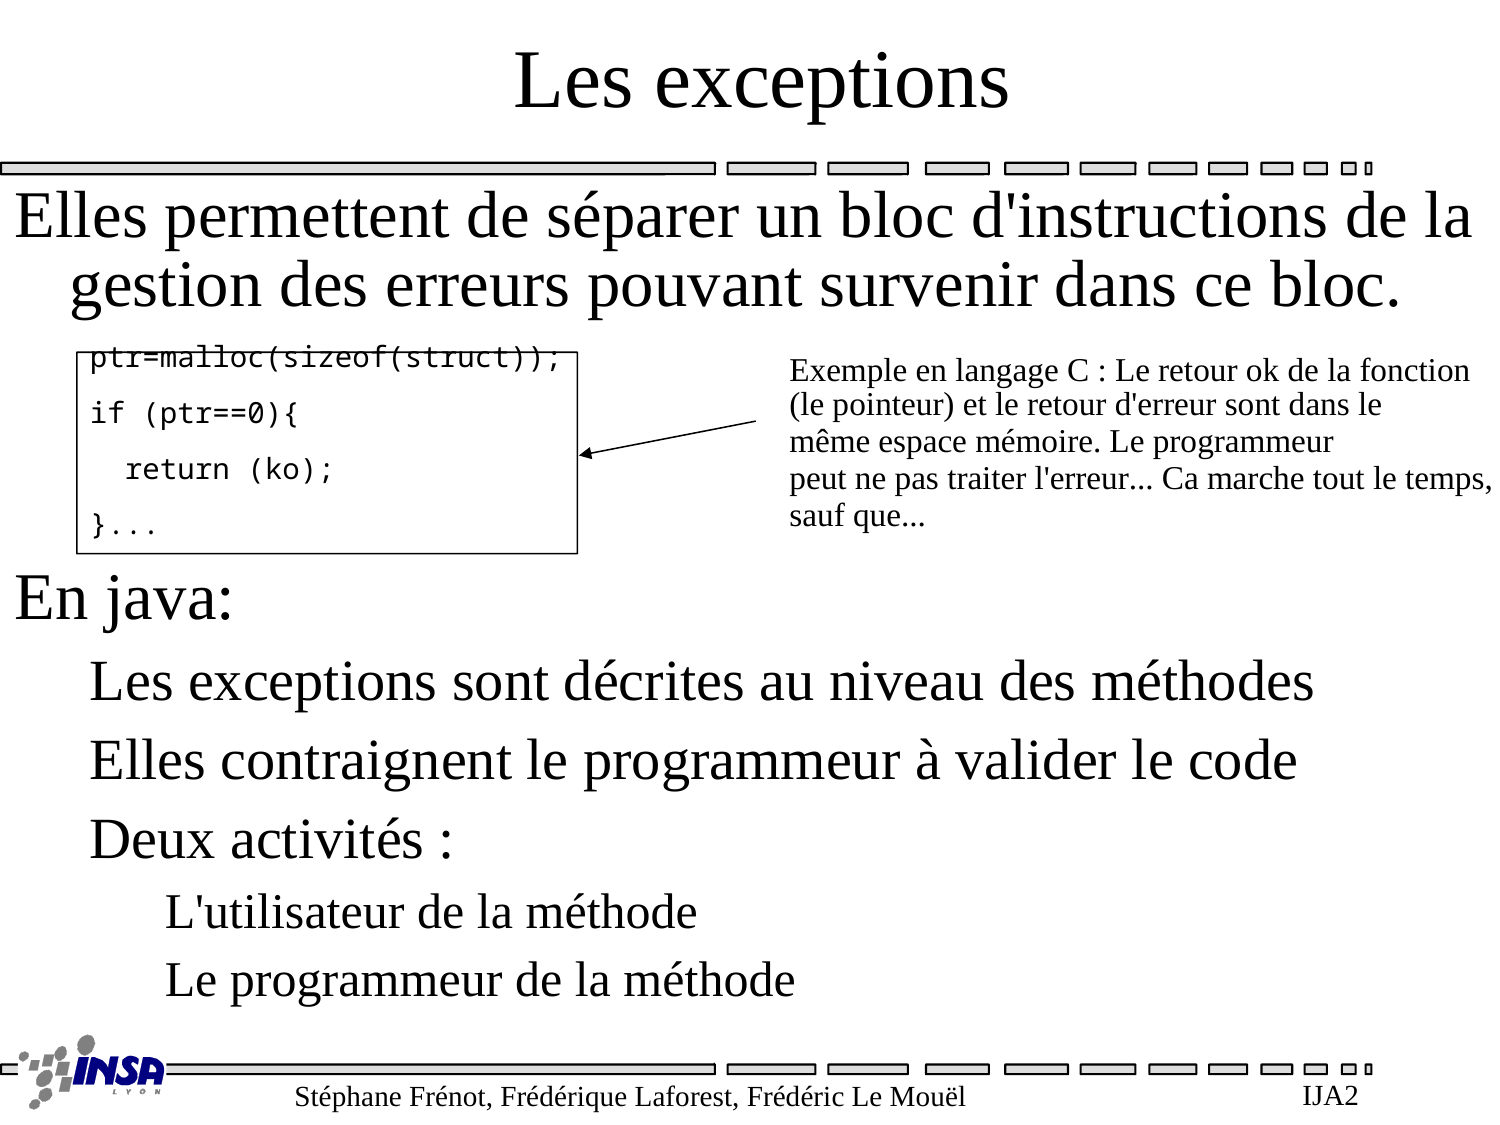

# Les exceptions
Elles permettent de séparer un bloc d'instructions de la gestion des erreurs pouvant survenir dans ce bloc.
ptr=malloc(sizeof(struct));
if (ptr==0){
 return (ko);
}...
En java:
Les exceptions sont décrites au niveau des méthodes
Elles contraignent le programmeur à valider le code
Deux activités :
L'utilisateur de la méthode
Le programmeur de la méthode
Exemple en langage C : Le retour ok de la fonction
(le pointeur) et le retour d'erreur sont dans le
même espace mémoire. Le programmeur
peut ne pas traiter l'erreur... Ca marche tout le temps,
sauf que...